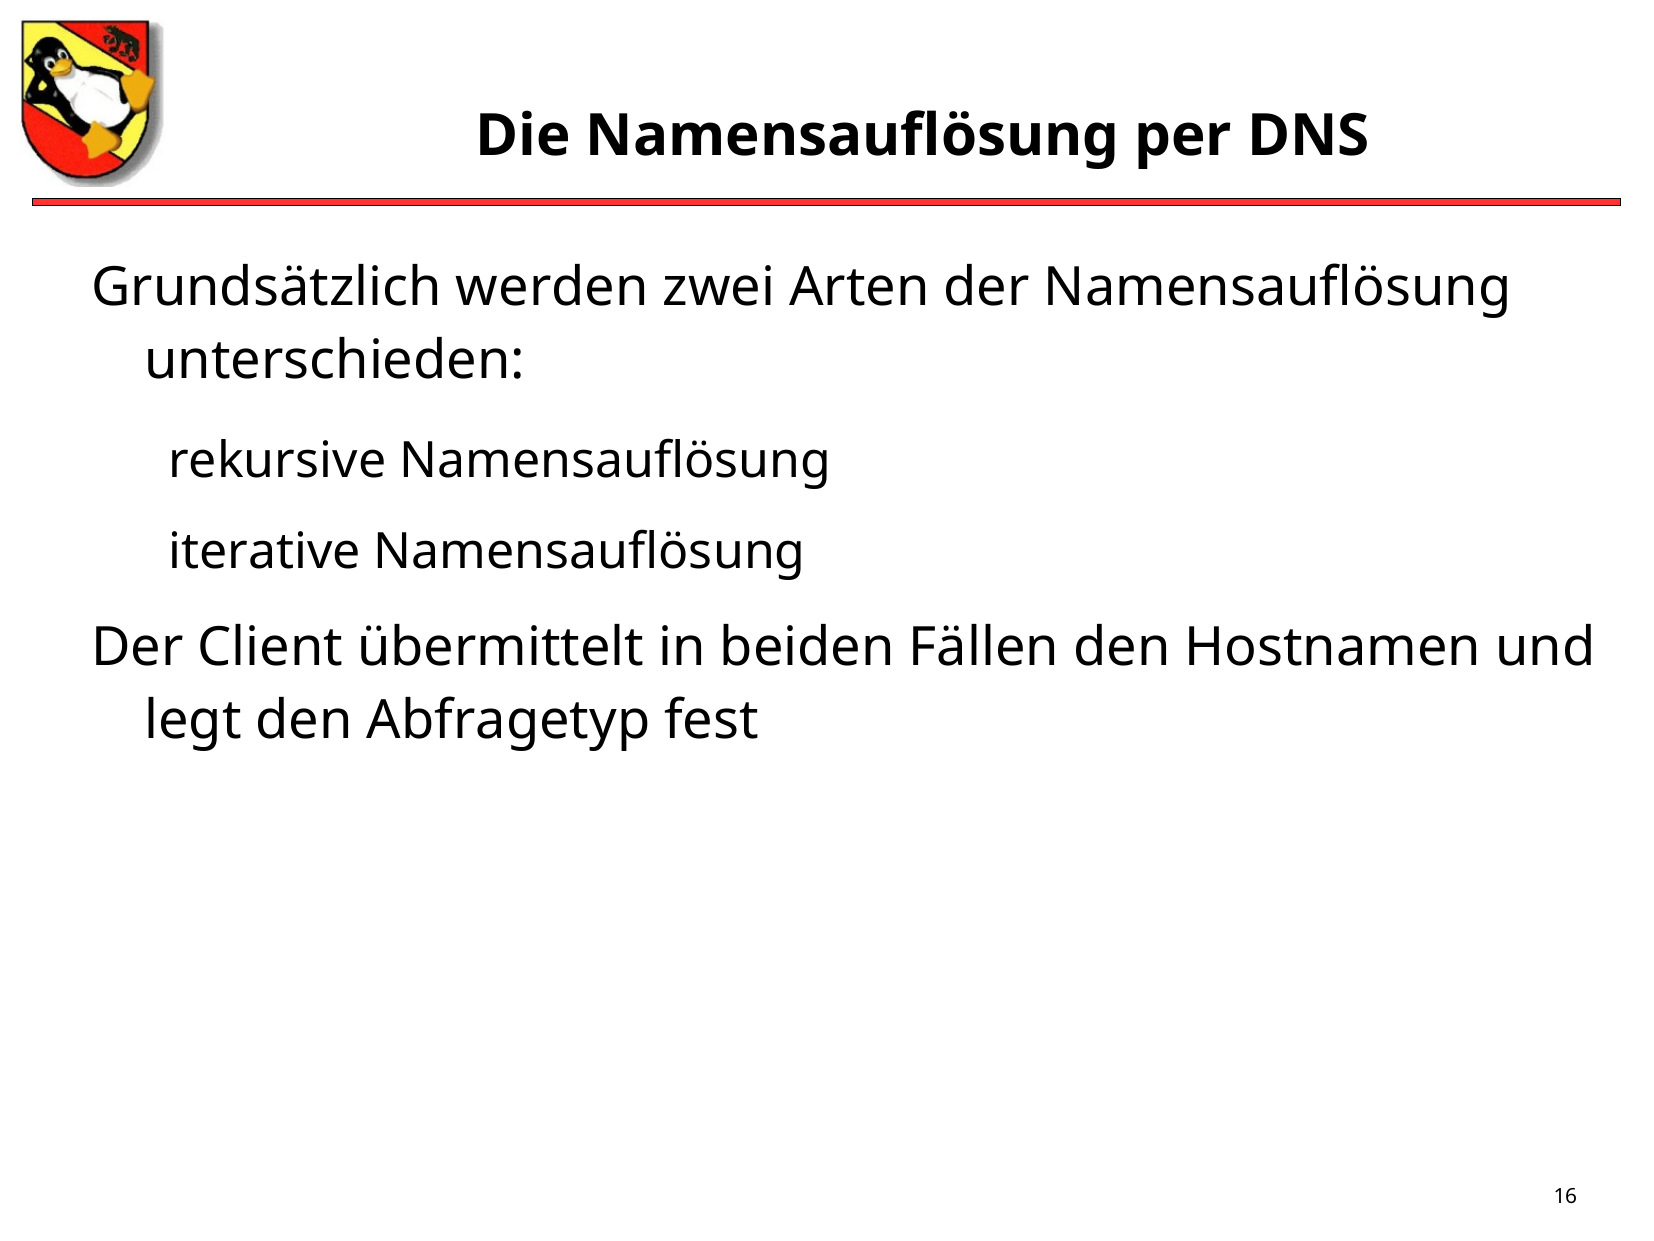

# Die Namensauflösung per DNS
Grundsätzlich werden zwei Arten der Namensauflösung unterschieden:
rekursive Namensauflösung
iterative Namensauflösung
Der Client übermittelt in beiden Fällen den Hostnamen und legt den Abfragetyp fest